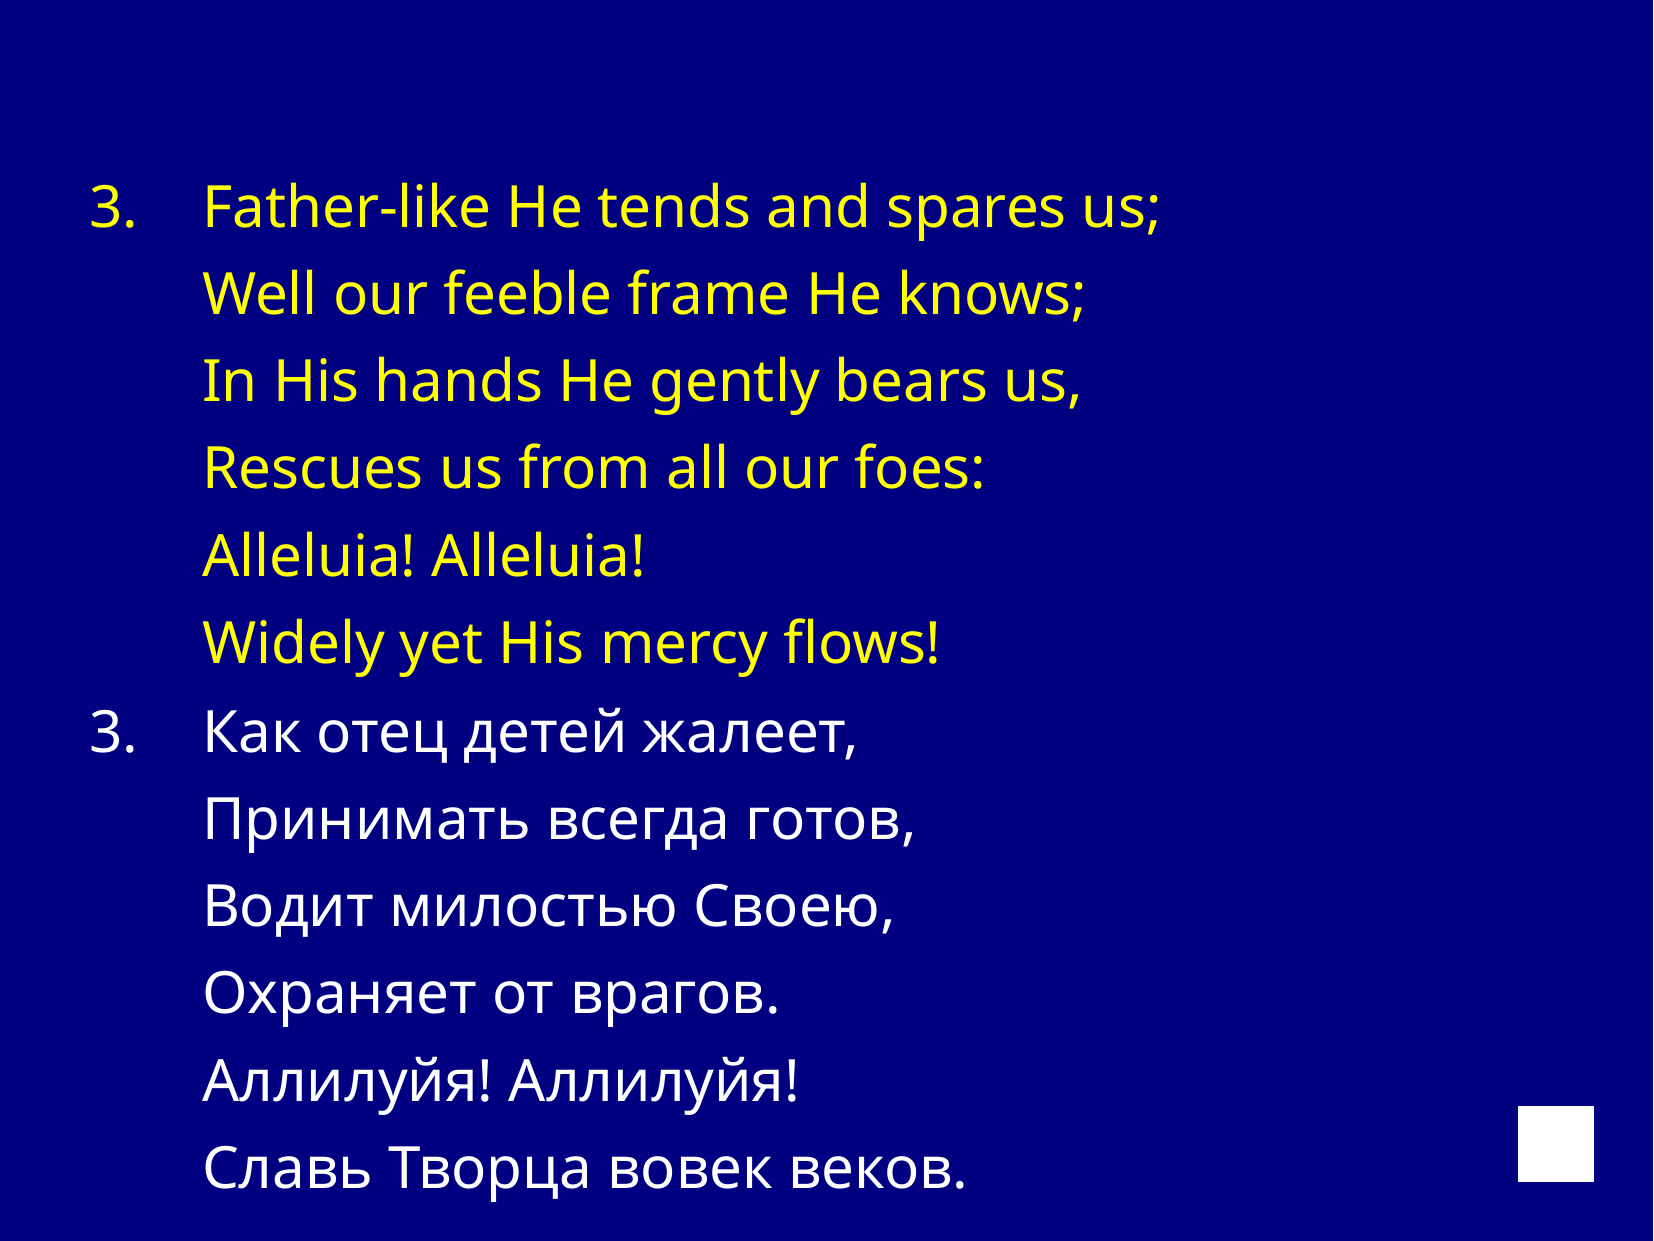

3.	Father-like He tends and spares us;
	Well our feeble frame He knows;
	In His hands He gently bears us,
	Rescues us from all our foes:
	Alleluia! Alleluia!
	Widely yet His mercy flows!
3.	Как отец детей жалеет,
	Принимать всегда готов,
	Водит милостью Своею,
	Охраняет от врагов.
	Аллилуйя! Аллилуйя!
	Славь Творца вовек веков.